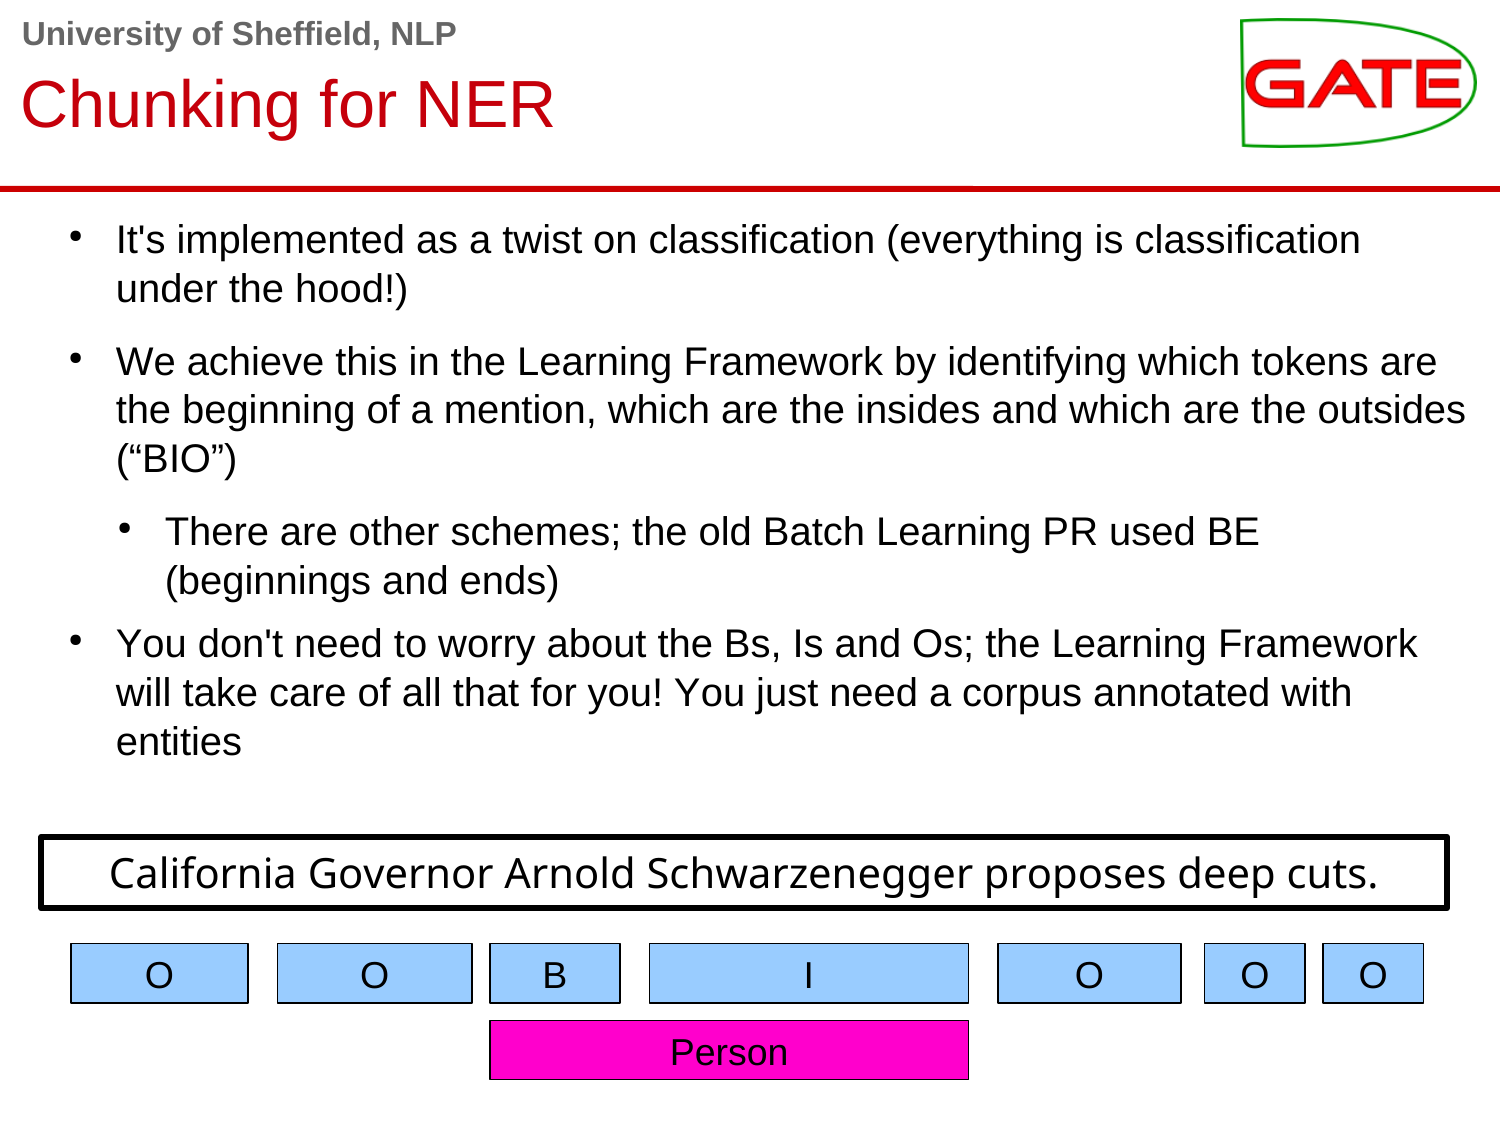

# Chunking for NER
It's implemented as a twist on classification (everything is classification under the hood!)
We achieve this in the Learning Framework by identifying which tokens are the beginning of a mention, which are the insides and which are the outsides (“BIO”)
There are other schemes; the old Batch Learning PR used BE (beginnings and ends)
You don't need to worry about the Bs, Is and Os; the Learning Framework will take care of all that for you! You just need a corpus annotated with entities
California Governor Arnold Schwarzenegger proposes deep cuts.
O
O
B
I
O
O
O
Person